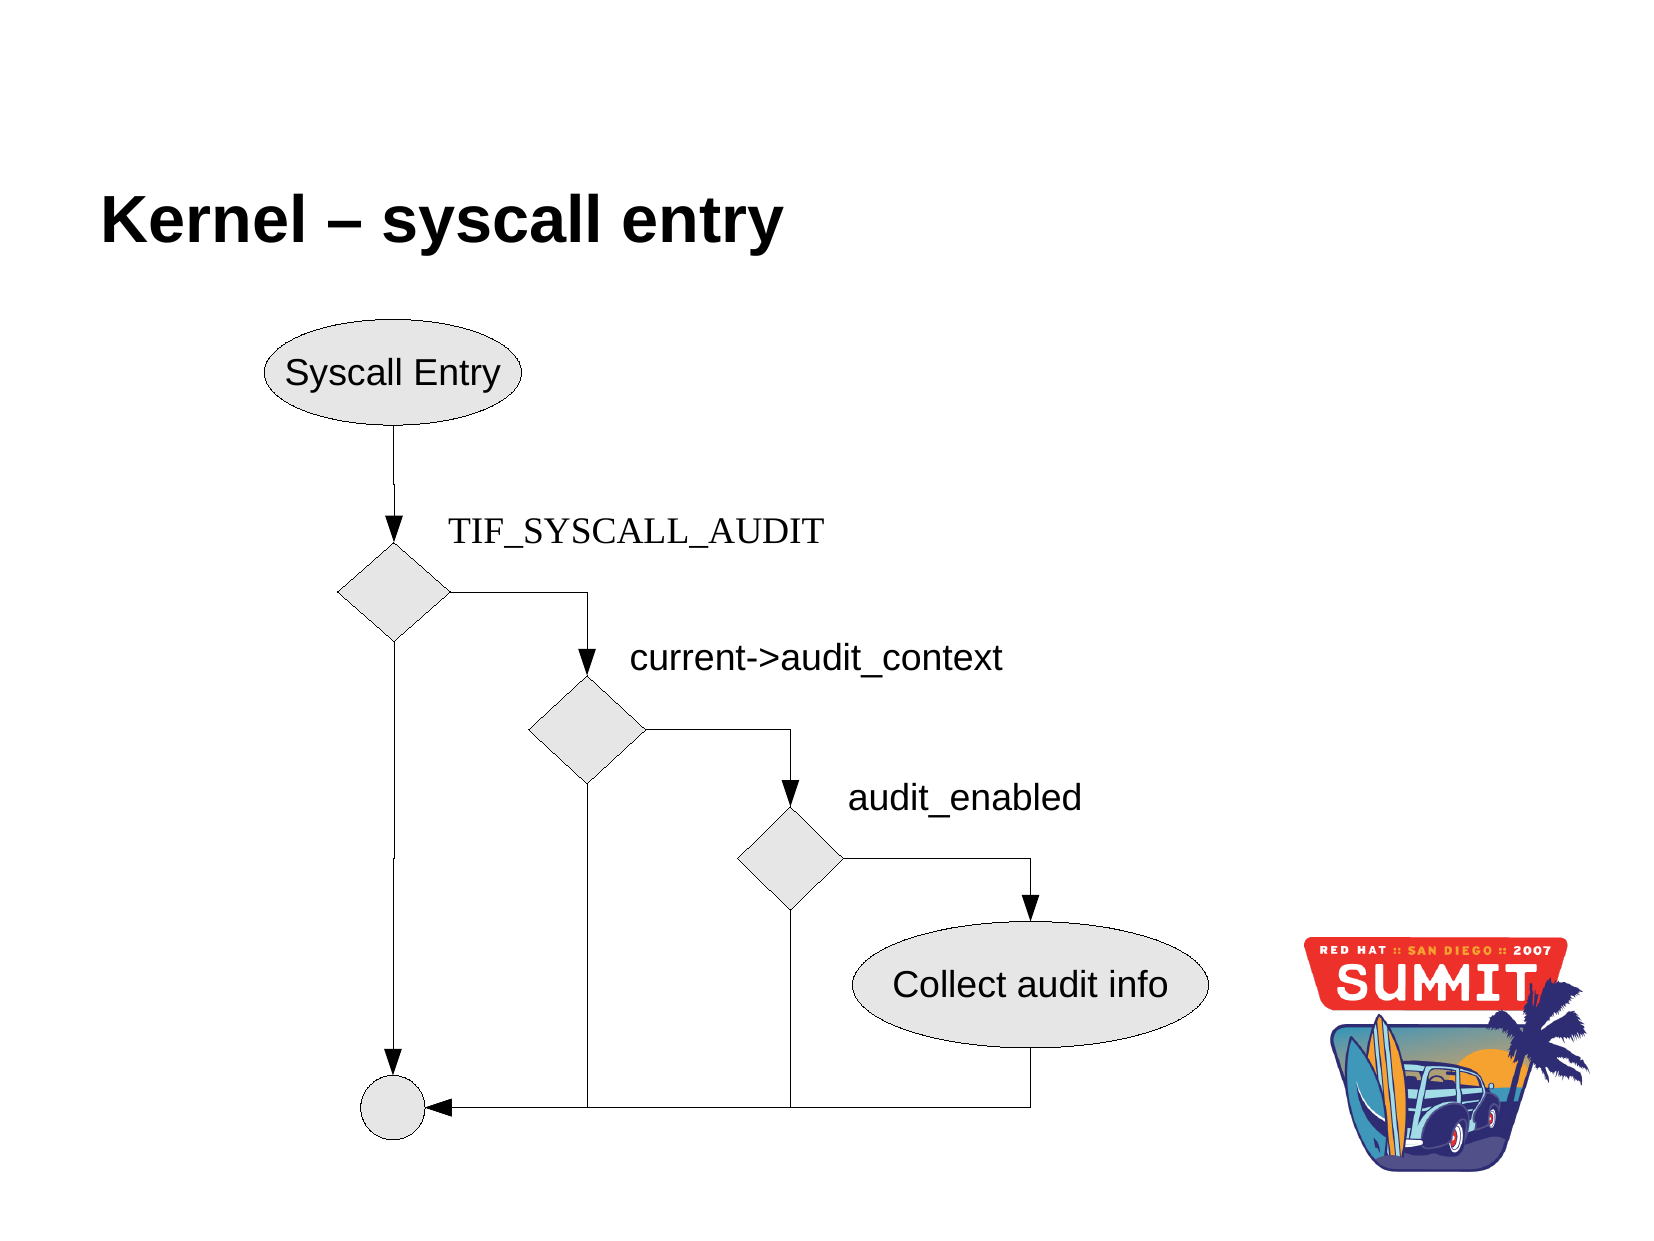

# Kernel – syscall entry
Syscall Entry
TIF_SYSCALL_AUDIT
current->audit_context
audit_enabled
Collect audit info